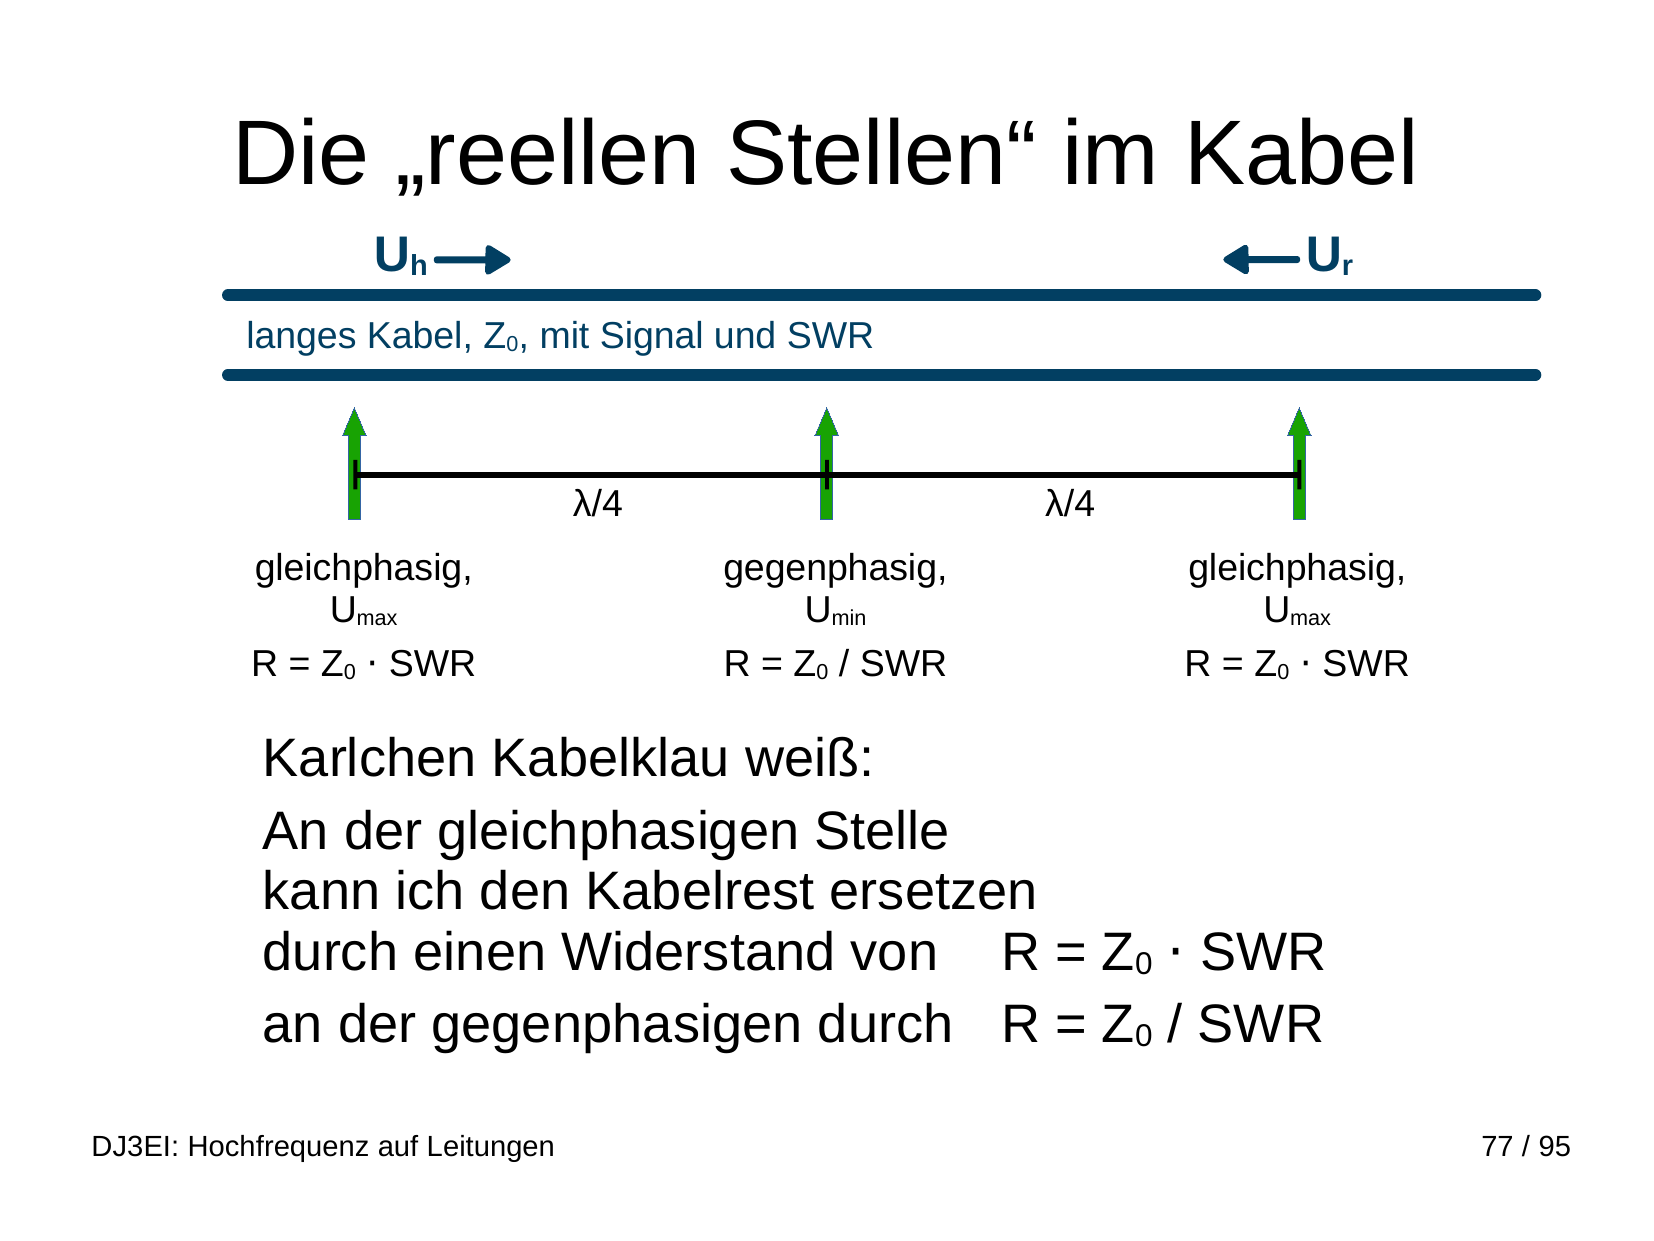

# Die „reellen Stellen“ im Kabel
Uh
Ur
langes Kabel, Z0, mit Signal und SWR
λ/4
λ/4
gegenphasig,
Umin
R = Z0 / SWR
gleichphasig,
Umax
R = Z0 ⋅ SWR
gleichphasig,
Umax
R = Z0 ⋅ SWR
Karlchen Kabelklau weiß:
An der gleichphasigen Stelle
kann ich den Kabelrest ersetzen
durch einen Widerstand von	R = Z0 ⋅ SWR
an der gegenphasigen durch	R = Z0 / SWR